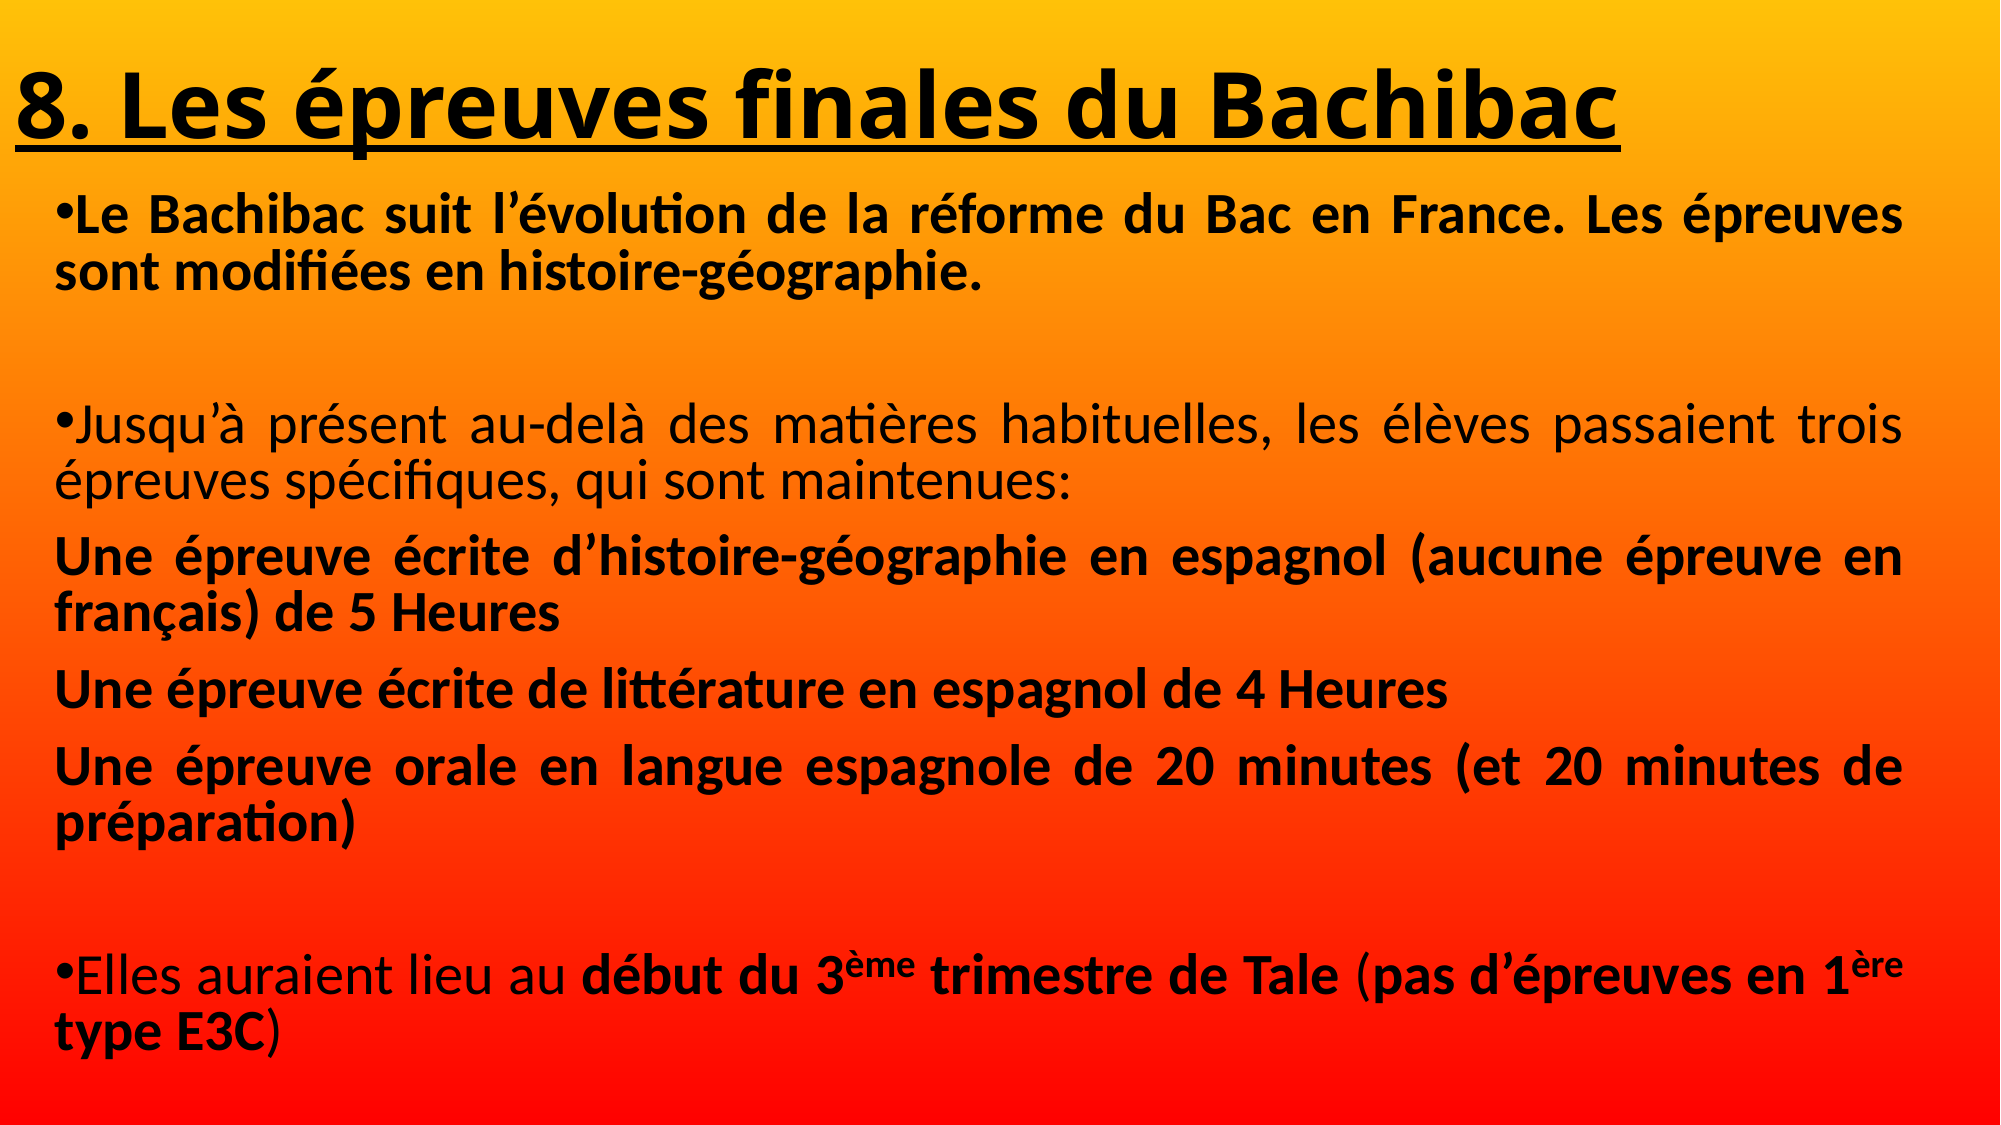

# 8. Les épreuves finales du Bachibac
Le Bachibac suit l’évolution de la réforme du Bac en France. Les épreuves sont modifiées en histoire-géographie.
Jusqu’à présent au-delà des matières habituelles, les élèves passaient trois épreuves spécifiques, qui sont maintenues:
Une épreuve écrite d’histoire-géographie en espagnol (aucune épreuve en français) de 5 Heures
Une épreuve écrite de littérature en espagnol de 4 Heures
Une épreuve orale en langue espagnole de 20 minutes (et 20 minutes de préparation)
Elles auraient lieu au début du 3ème trimestre de Tale (pas d’épreuves en 1ère type E3C)